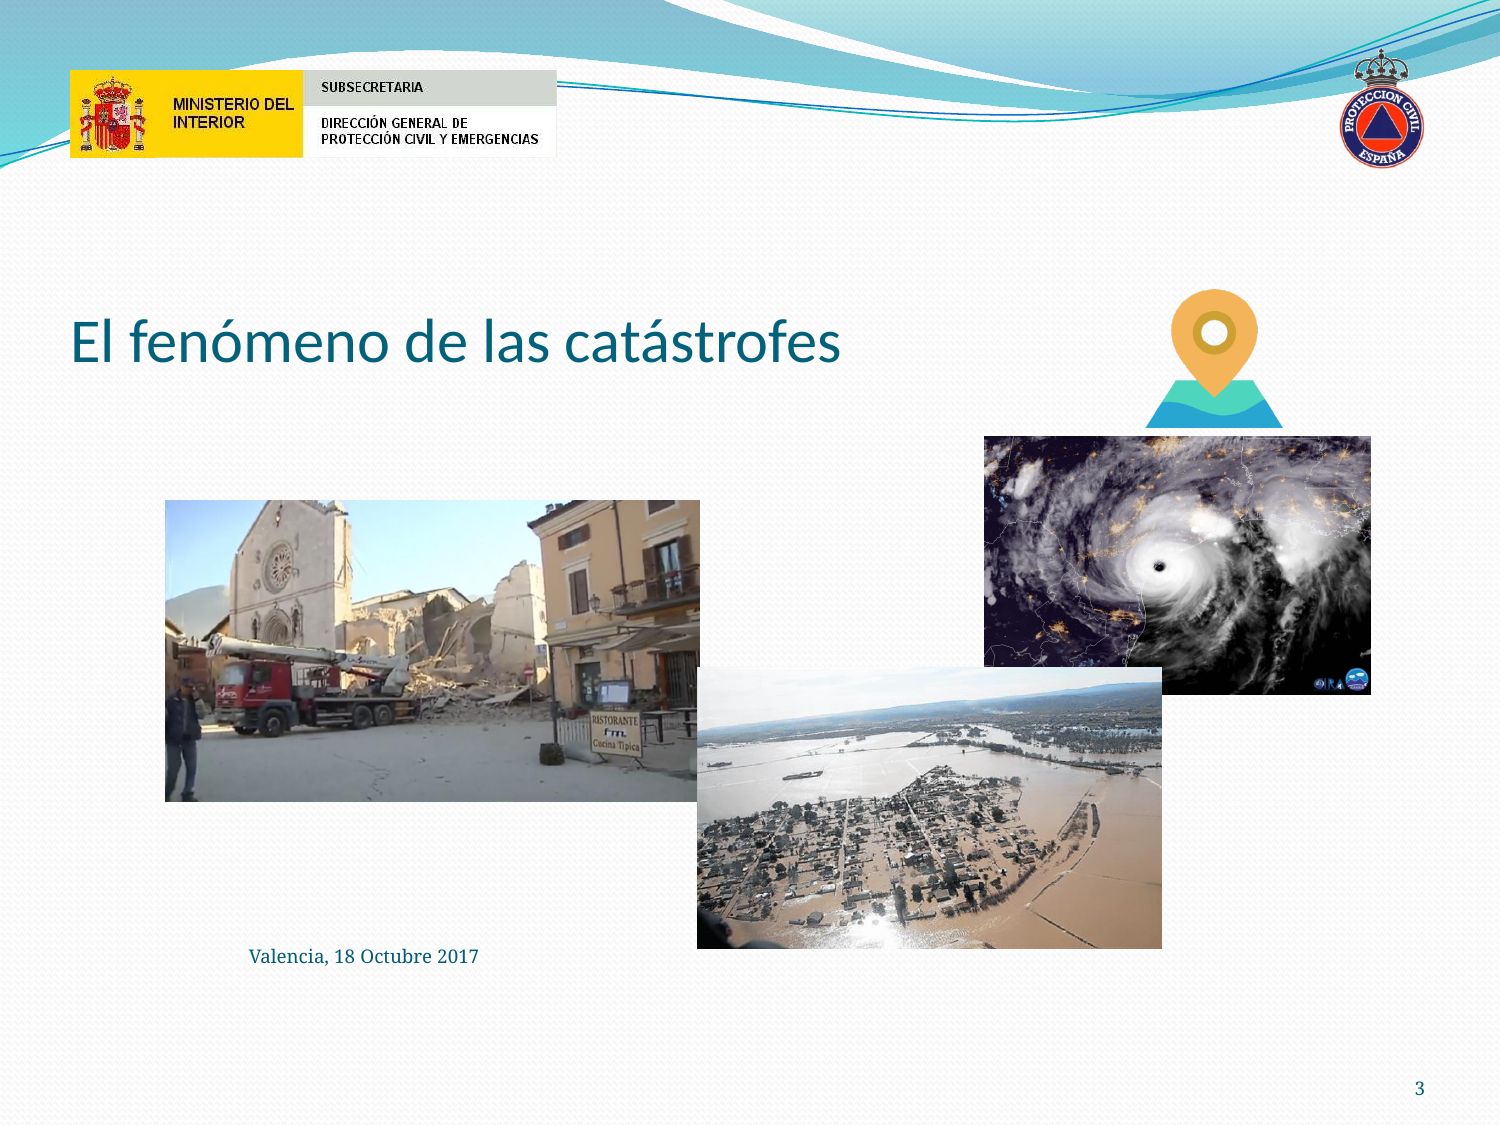

# El fenómeno de las catástrofes
Valencia, 18 Octubre 2017